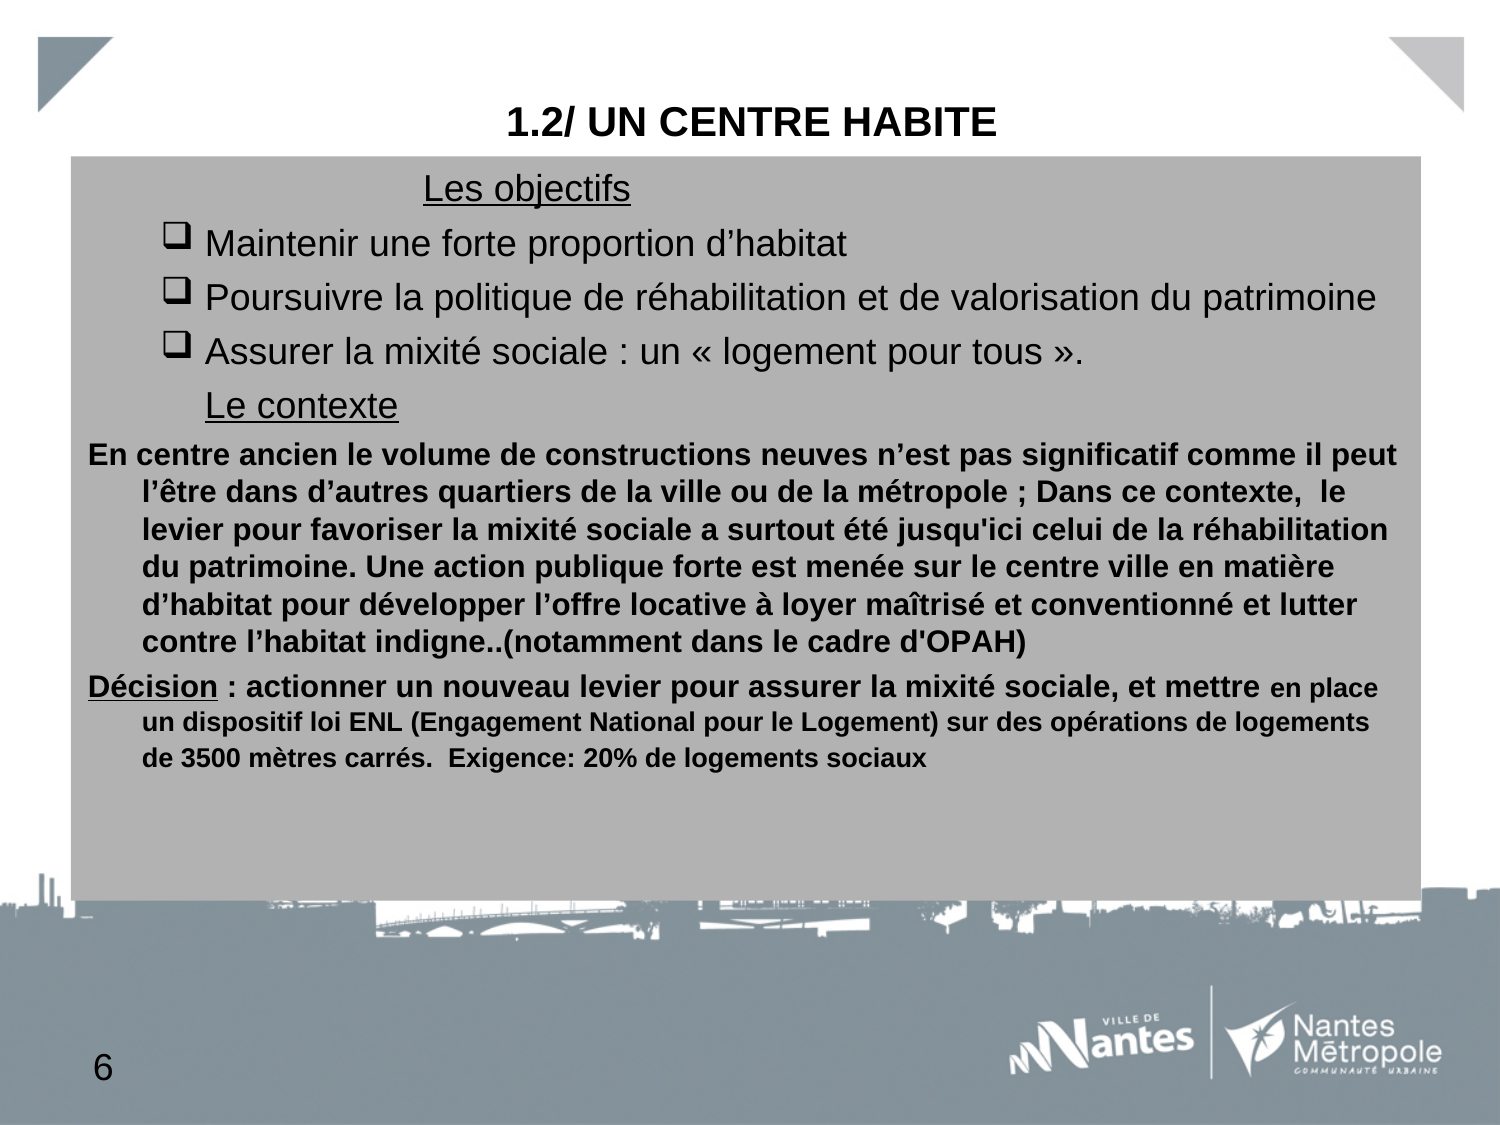

# 1.2/ UN CENTRE HABITE
Les objectifs
Maintenir une forte proportion d’habitat
Poursuivre la politique de réhabilitation et de valorisation du patrimoine
Assurer la mixité sociale : un « logement pour tous ».
Le contexte
En centre ancien le volume de constructions neuves n’est pas significatif comme il peut l’être dans d’autres quartiers de la ville ou de la métropole ; Dans ce contexte, le levier pour favoriser la mixité sociale a surtout été jusqu'ici celui de la réhabilitation du patrimoine. Une action publique forte est menée sur le centre ville en matière d’habitat pour développer l’offre locative à loyer maîtrisé et conventionné et lutter contre l’habitat indigne..(notamment dans le cadre d'OPAH)
Décision : actionner un nouveau levier pour assurer la mixité sociale, et mettre en place un dispositif loi ENL (Engagement National pour le Logement) sur des opérations de logements de 3500 mètres carrés. Exigence: 20% de logements sociaux
6